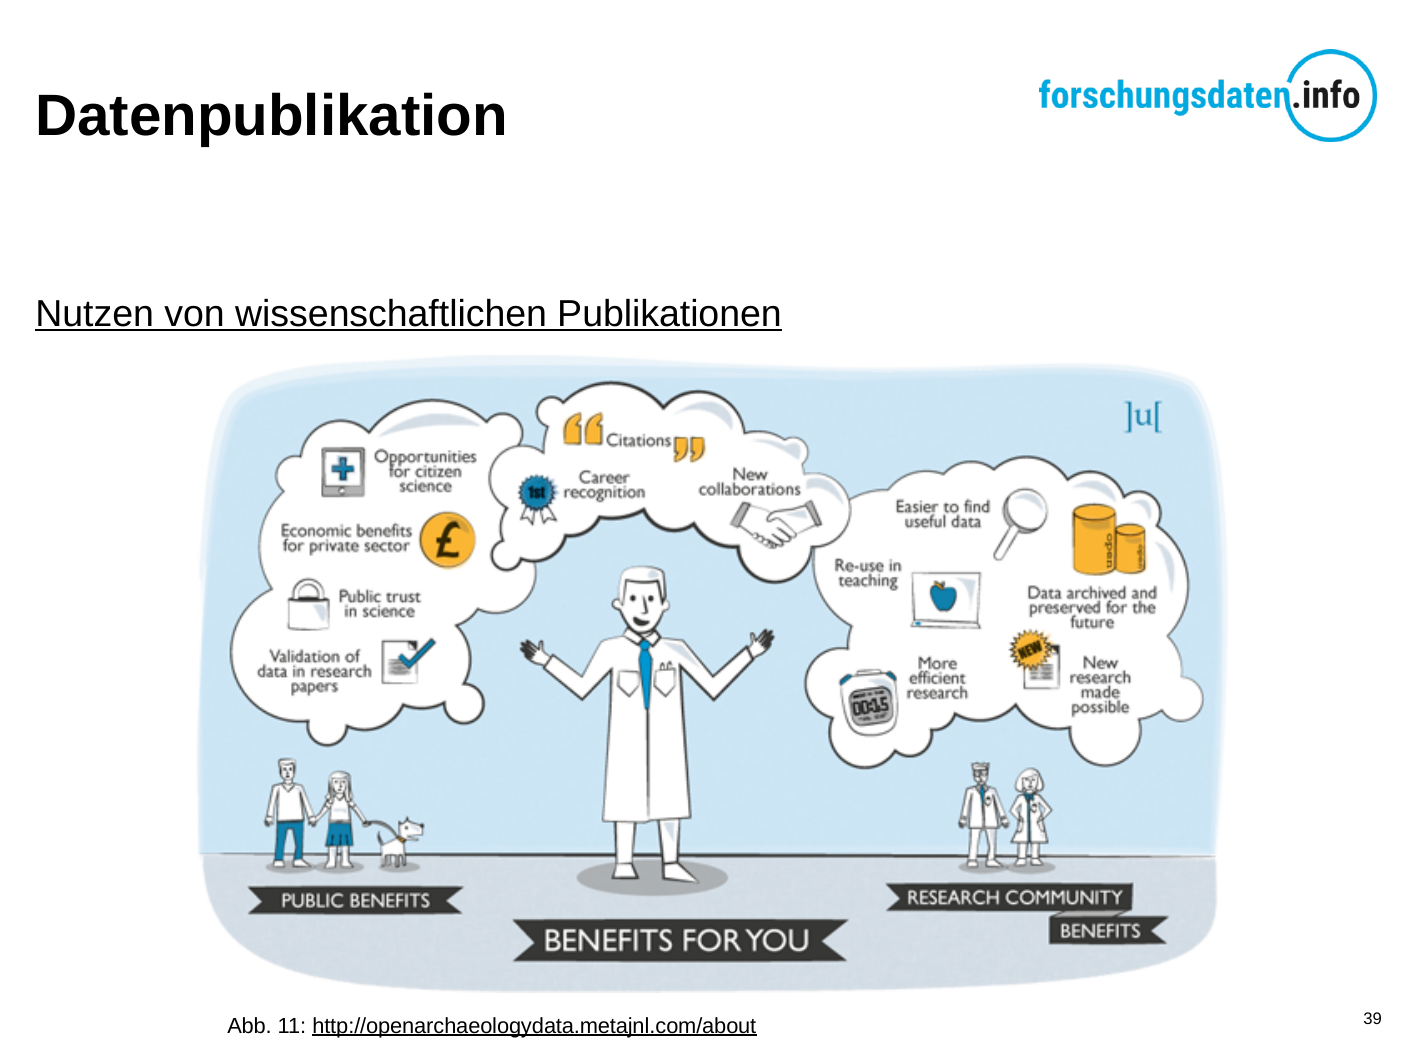

# Datenpublikation
Nutzen von wissenschaftlichen Publikationen
Abb. 11: http://openarchaeologydata.metajnl.com/about